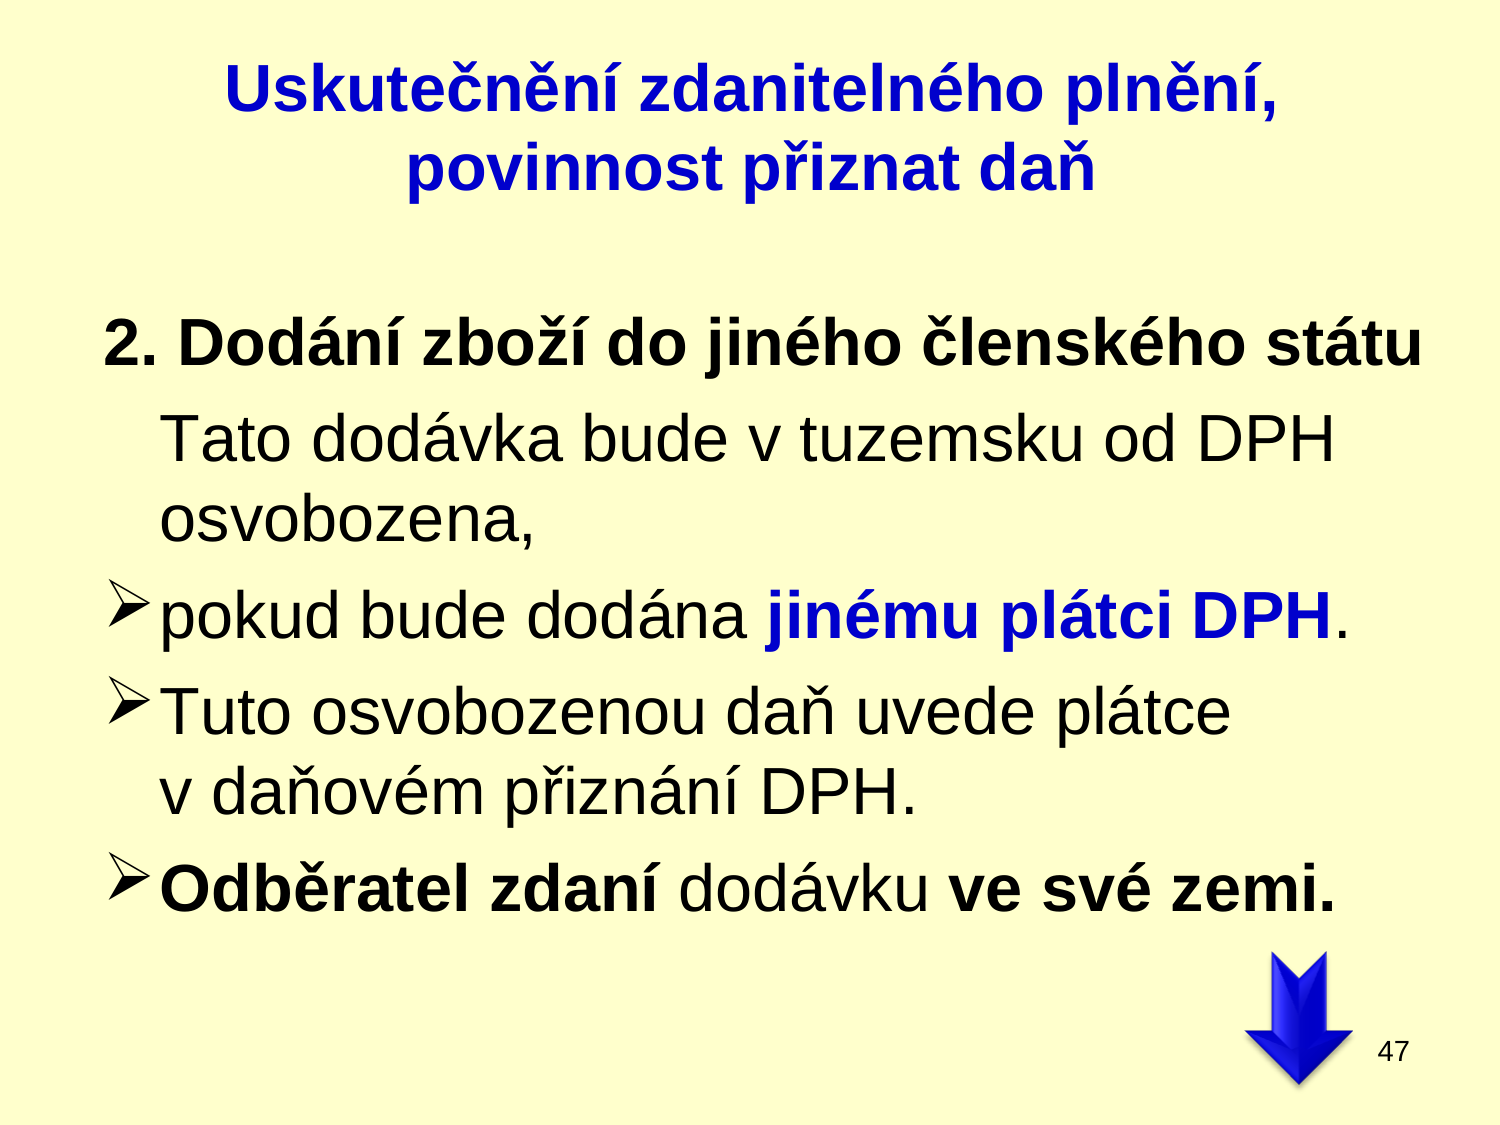

# Uskutečnění zdanitelného plnění, povinnost přiznat daň
2. Dodání zboží do jiného členského státu
	Tato dodávka bude v tuzemsku od DPH osvobozena,
pokud bude dodána jinému plátci DPH.
Tuto osvobozenou daň uvede plátce
v daňovém přiznání DPH.
Odběratel zdaní dodávku ve své zemi.